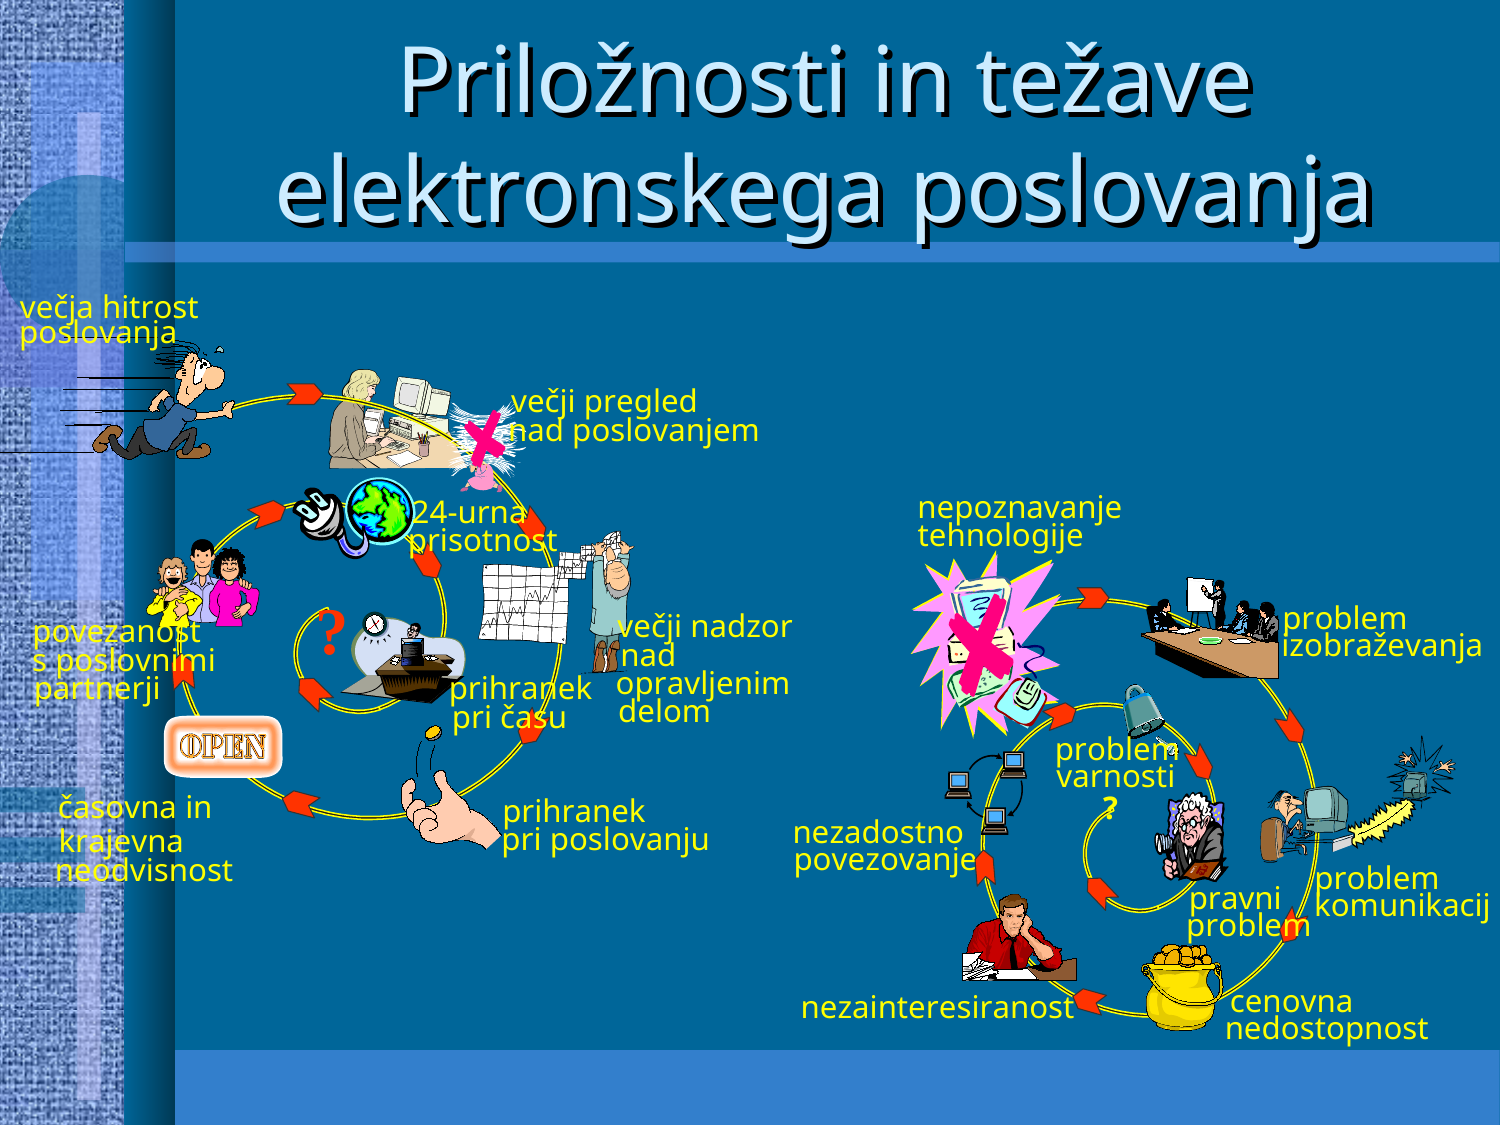

# Priložnosti in težave elektronskega poslovanja
večja hitrost
poslovanja
večji pregled
nad poslovanjem
nepoznavanje
24-urna
tehnologije
prisotnost
?
problem
večji nadzor
povezanost
izobraževanja
nad
s poslovnimi
opravljenim
partnerji
prihranek
delom
pri času
problem
varnosti
časovna in
?
prihranek
nezadostno
pri poslovanju
krajevna
povezovanje
neodvisnost
problem
pravni
komunikacij
problem
cenovna
nezainteresiranost
nedostopnost